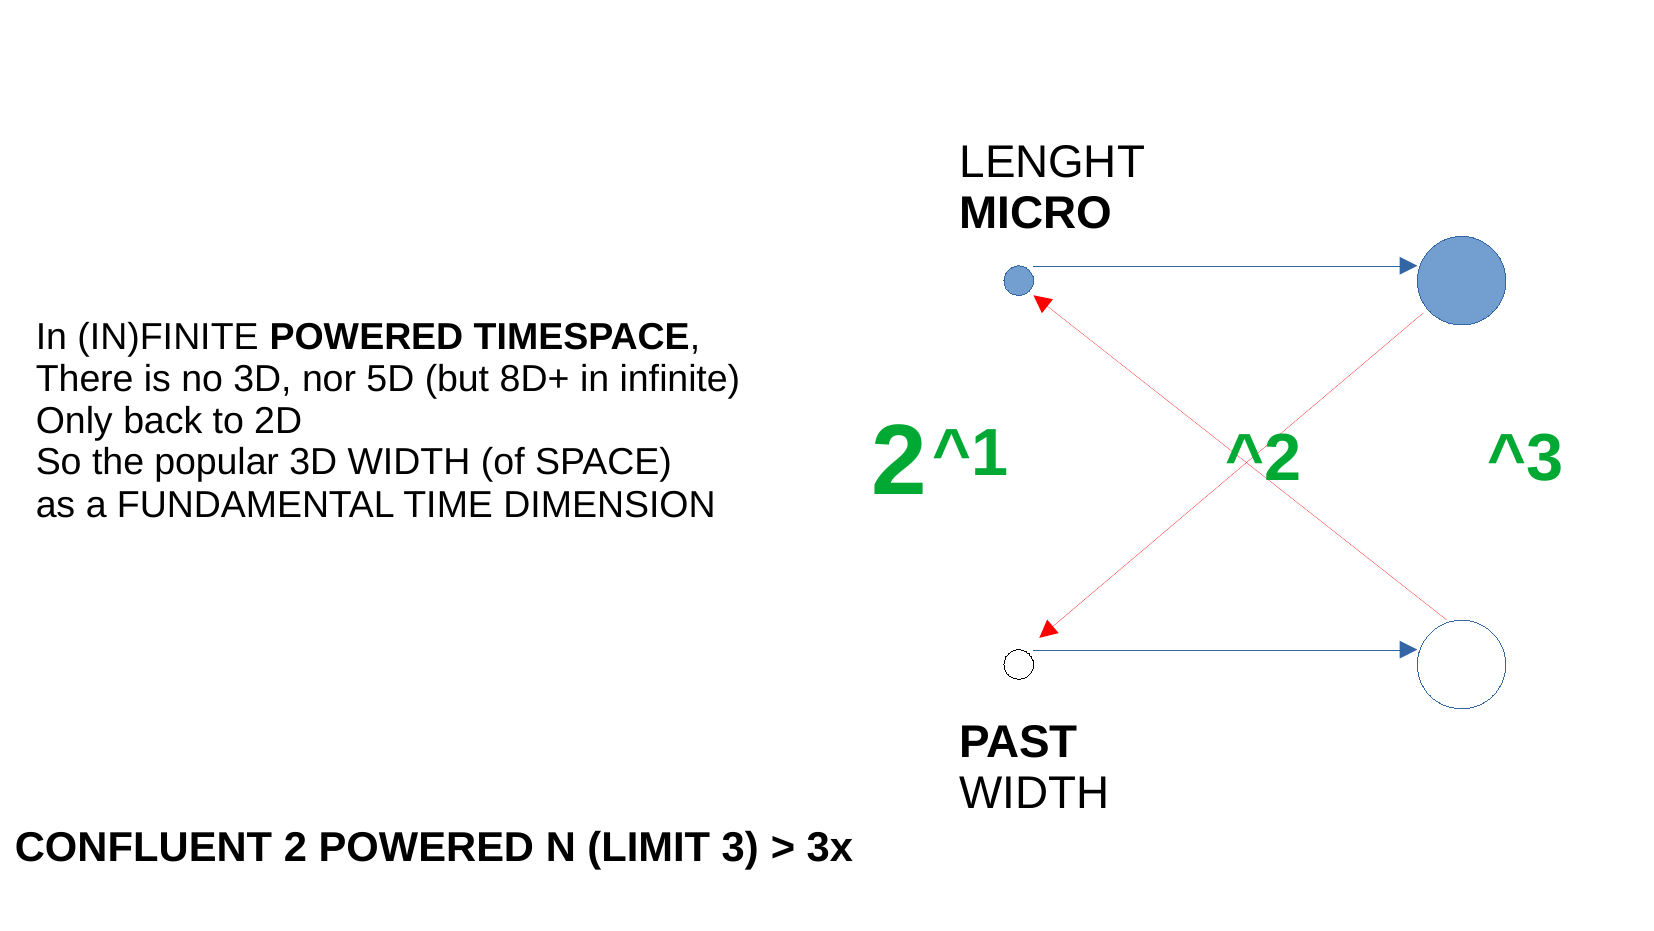

LENGHT
MICRO
 In (IN)FINITE POWERED TIMESPACE,
 There is no 3D, nor 5D (but 8D+ in infinite)
 Only back to 2D
 So the popular 3D WIDTH (of SPACE)
 as a FUNDAMENTAL TIME DIMENSION
CONFLUENT 2 POWERED N (LIMIT 3) > 3x
2
^1
^2
^3
PAST
WIDTH